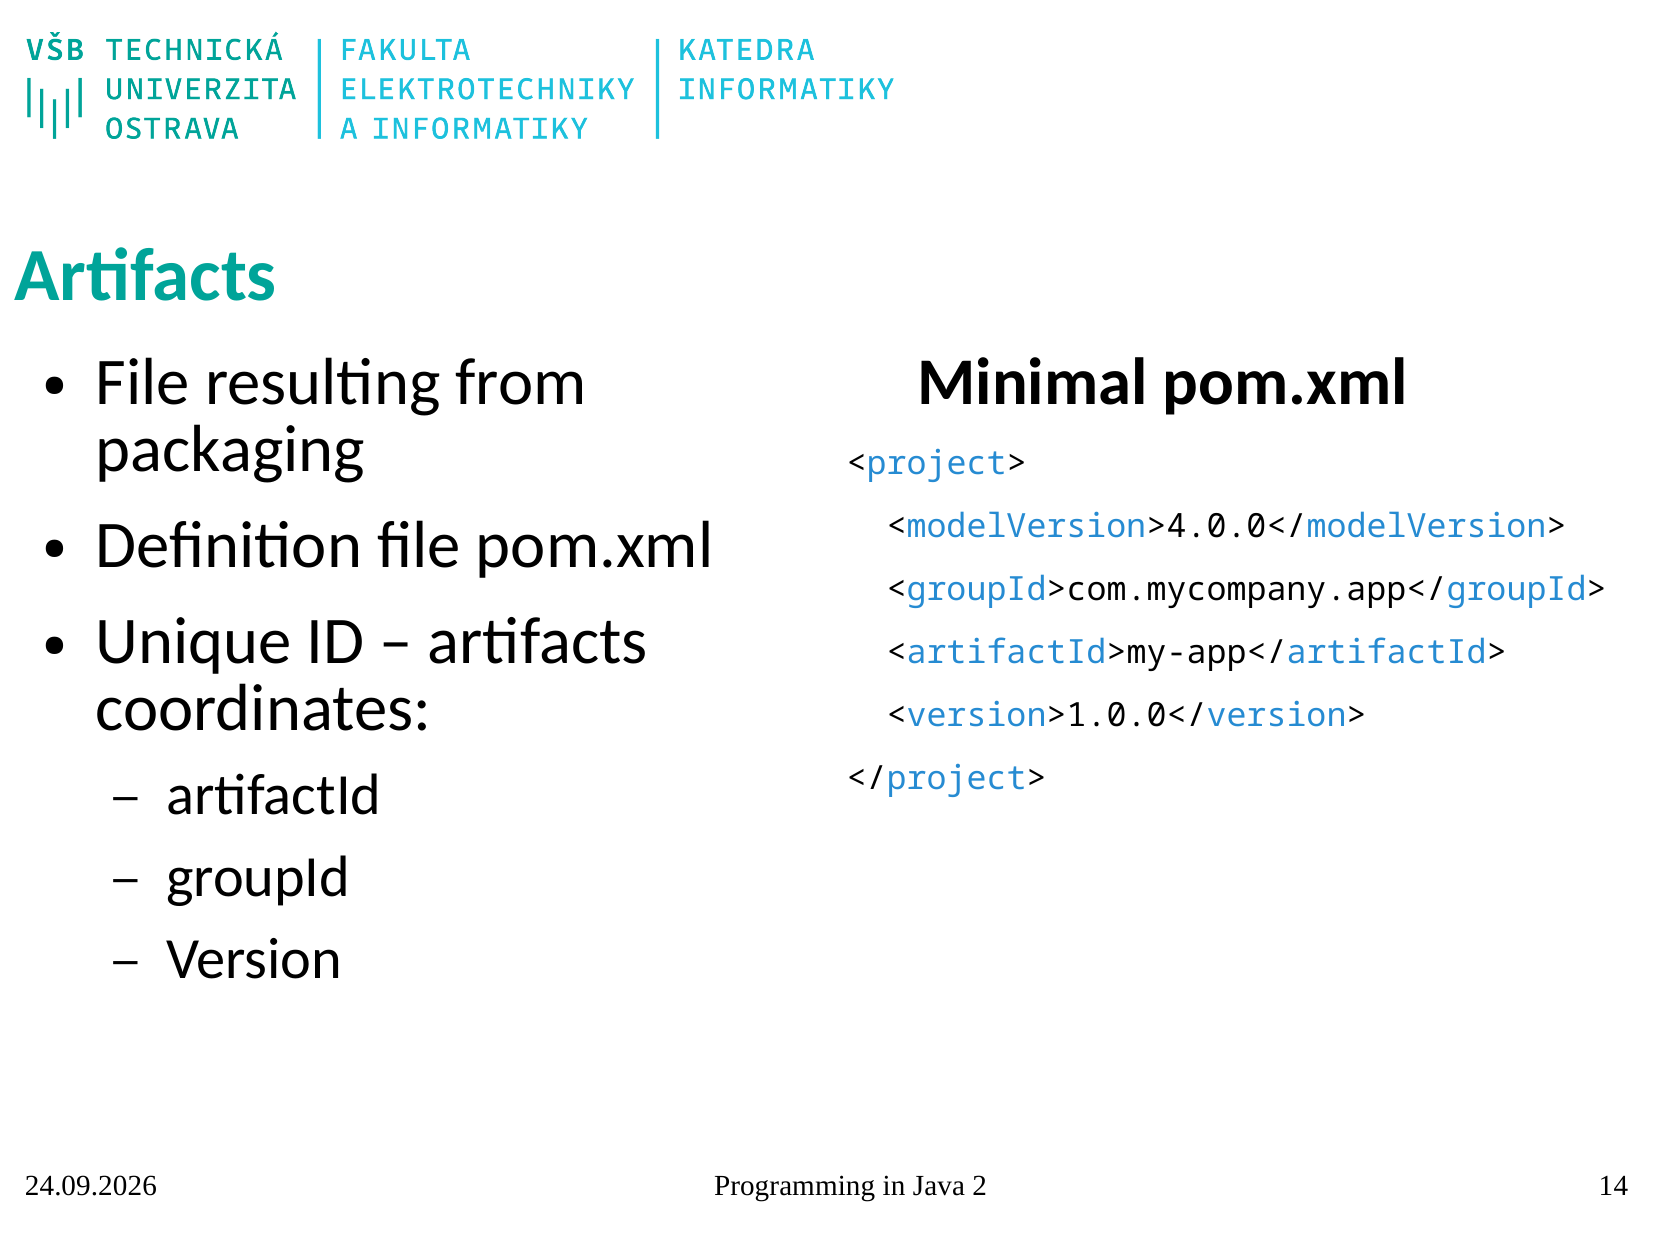

Artifacts
# File resulting from packaging
Definition file pom.xml
Unique ID – artifacts coordinates:
artifactId
groupId
Version
Minimal pom.xml
<project>
 <modelVersion>4.0.0</modelVersion>
 <groupId>com.mycompany.app</groupId>
 <artifactId>my-app</artifactId>
 <version>1.0.0</version>
</project>
Programming in Java 2
14